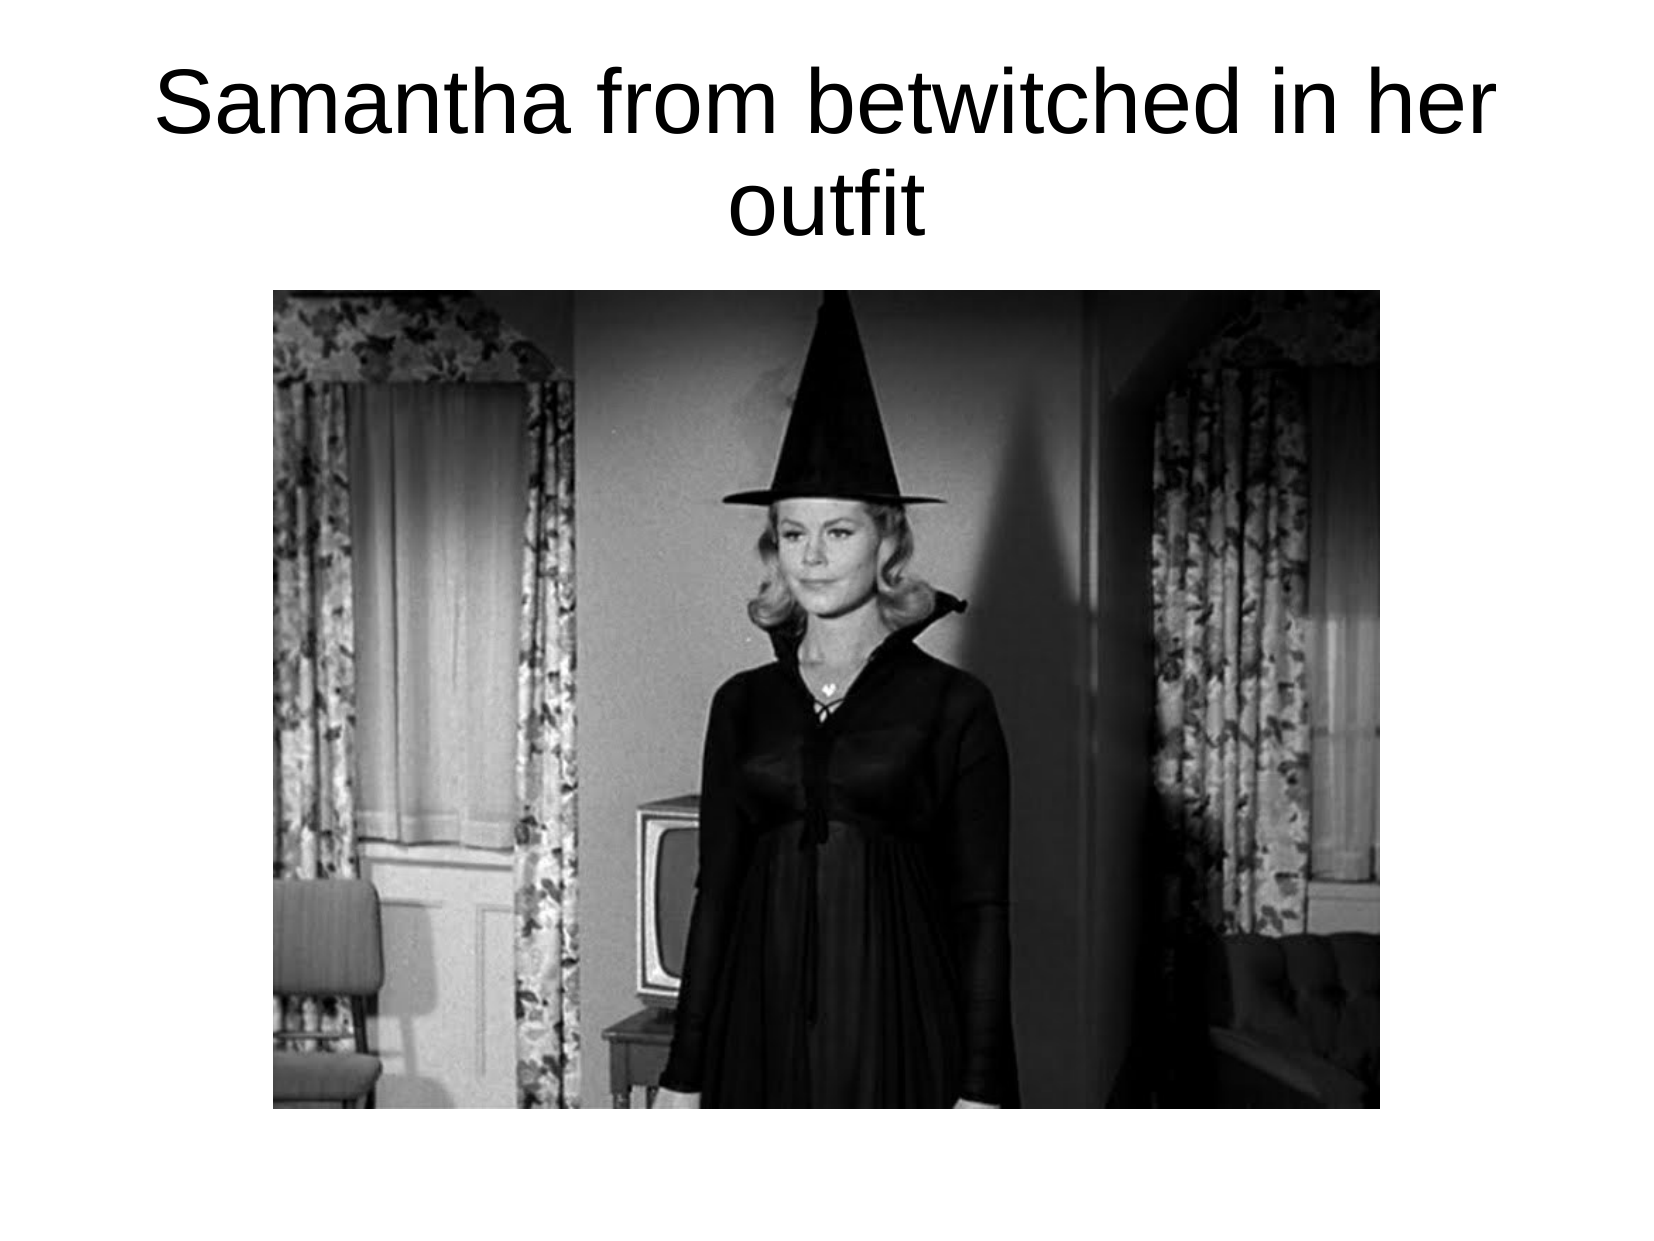

# Samantha from betwitched in her outfit